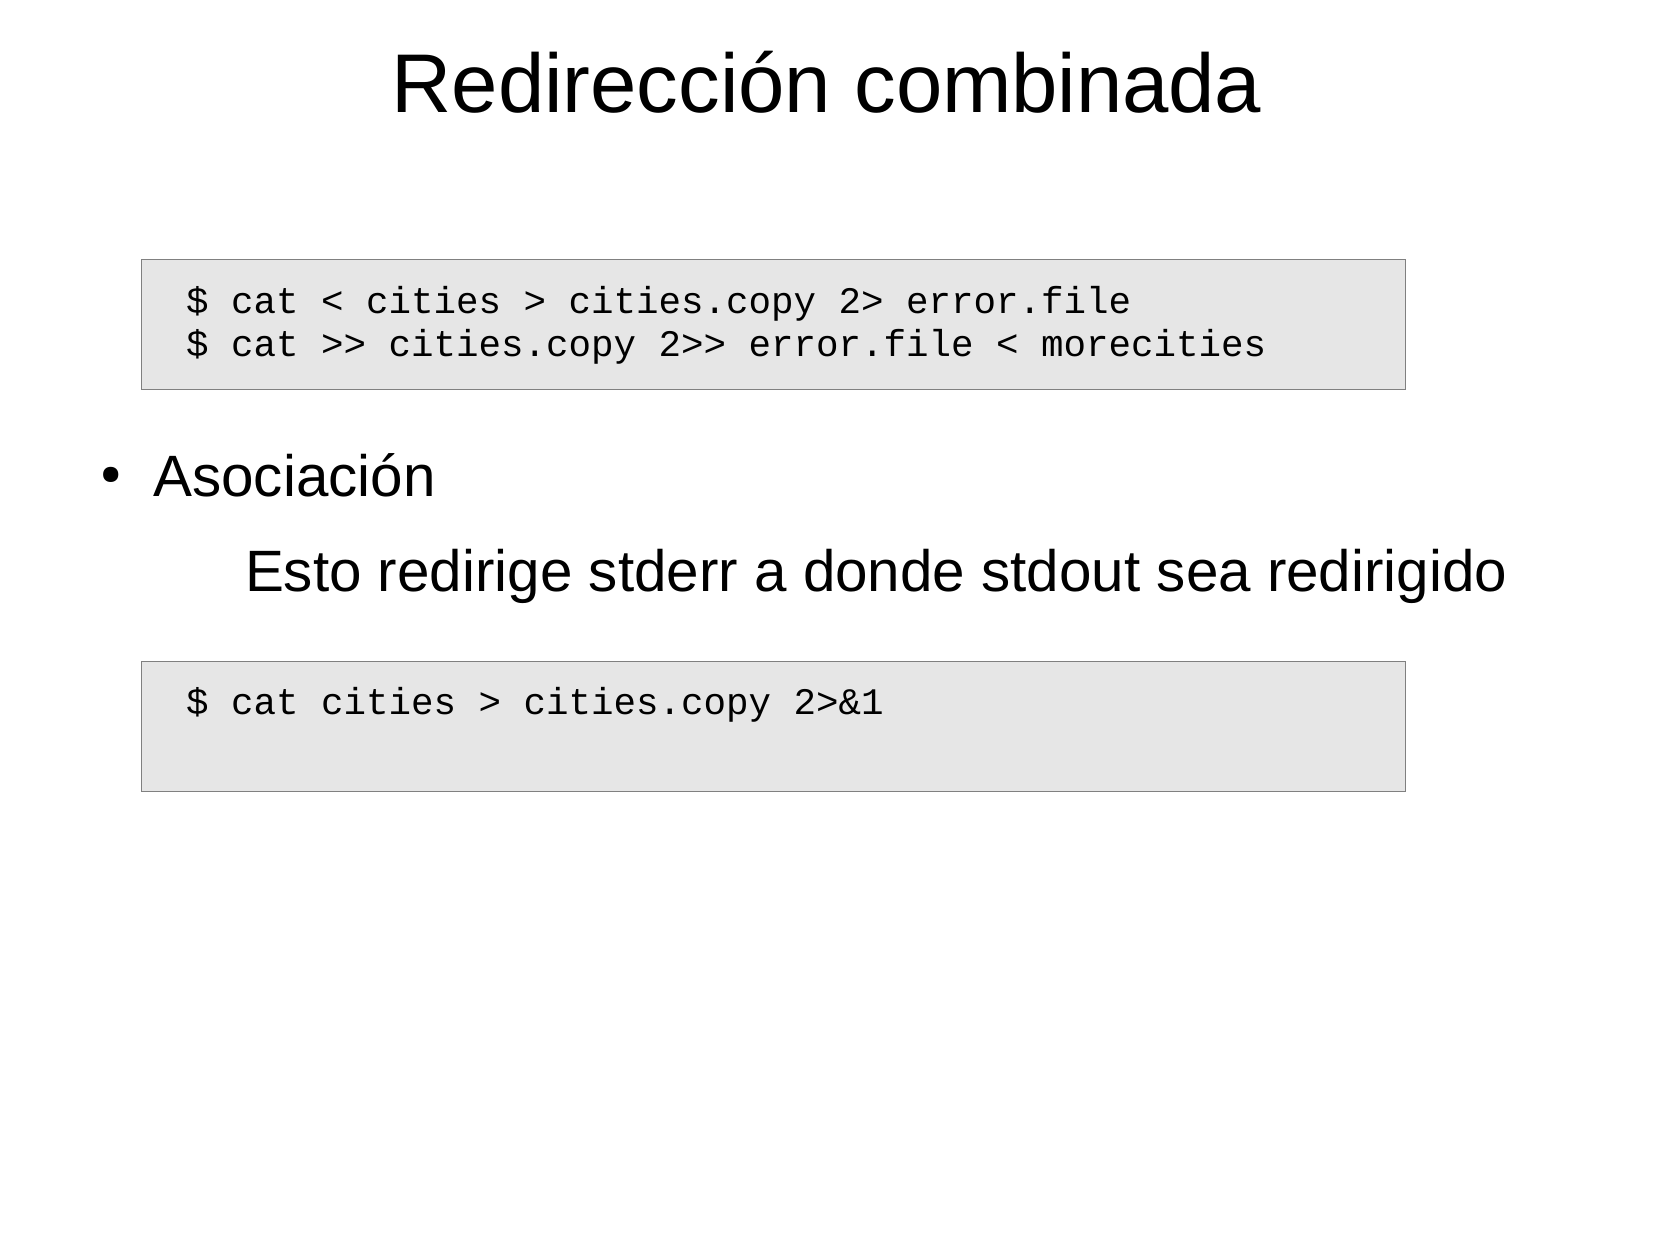

# Redirección combinada
$ cat < cities > cities.copy 2> error.file
$ cat >> cities.copy 2>> error.file < morecities
Asociación
 Esto redirige stderr a donde stdout sea redirigido
$ cat cities > cities.copy 2>&1